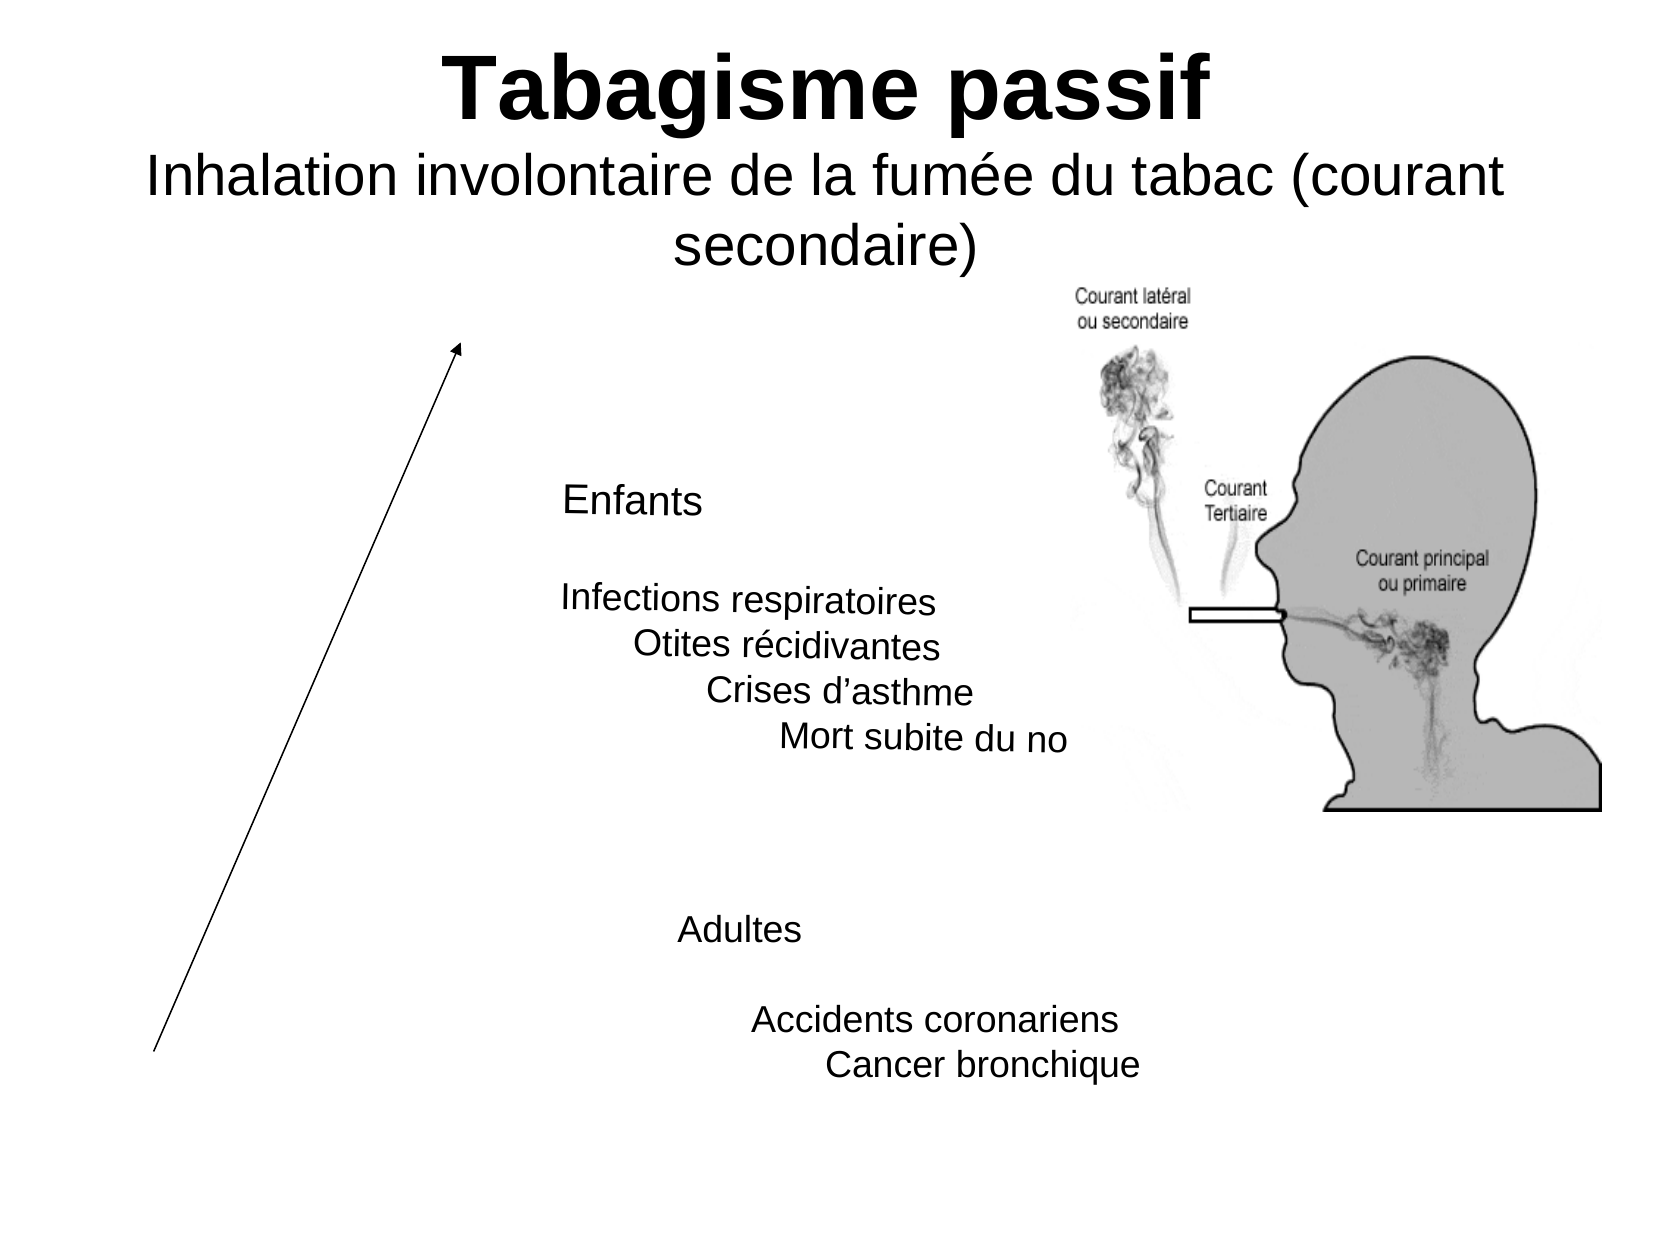

Tabagisme passif
Inhalation involontaire de la fumée du tabac (courant secondaire)
Enfants
Infections respiratoires
	Otites récidivantes
		Crises d’asthme
			Mort subite du nourrisson
Adultes
	Accidents coronariens
		Cancer bronchique